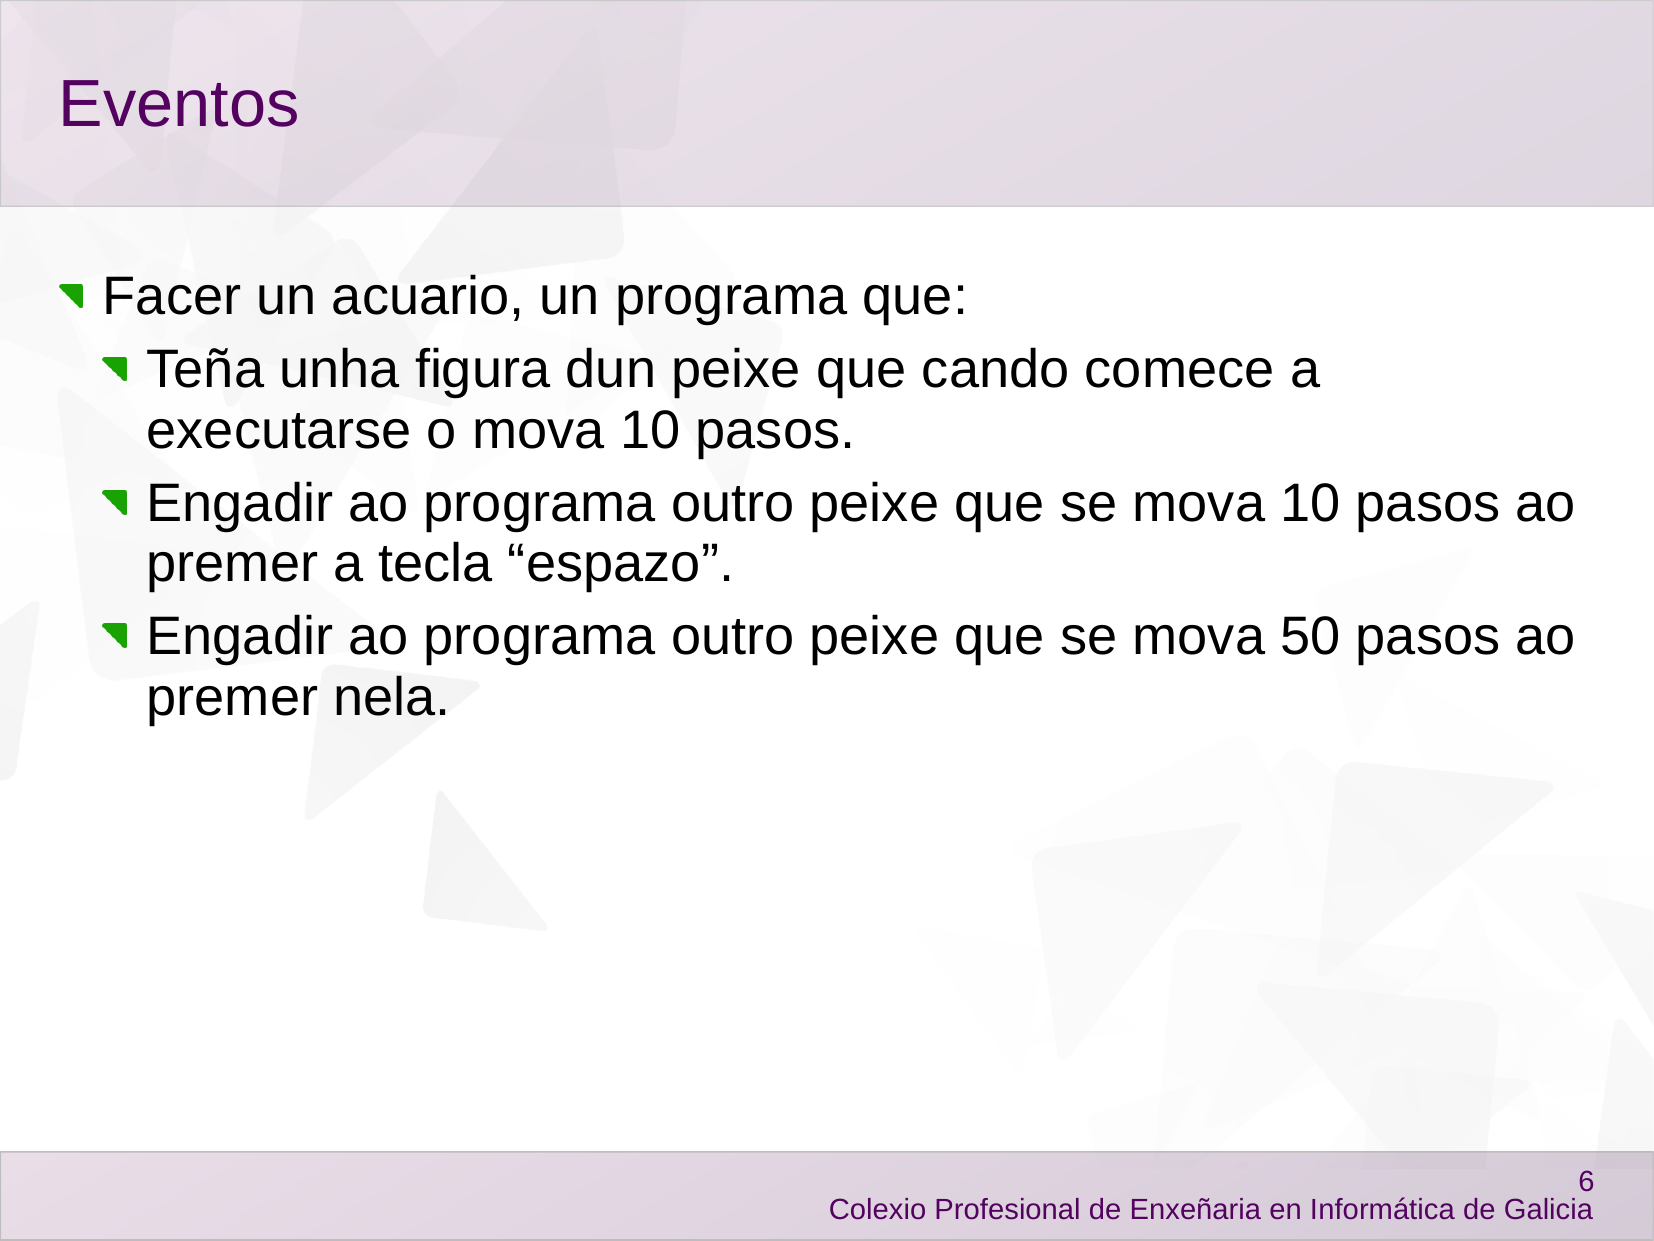

# Eventos
Facer un acuario, un programa que:
Teña unha figura dun peixe que cando comece a executarse o mova 10 pasos.
Engadir ao programa outro peixe que se mova 10 pasos ao premer a tecla “espazo”.
Engadir ao programa outro peixe que se mova 50 pasos ao premer nela.
6
Colexio Profesional de Enxeñaria en Informática de Galicia